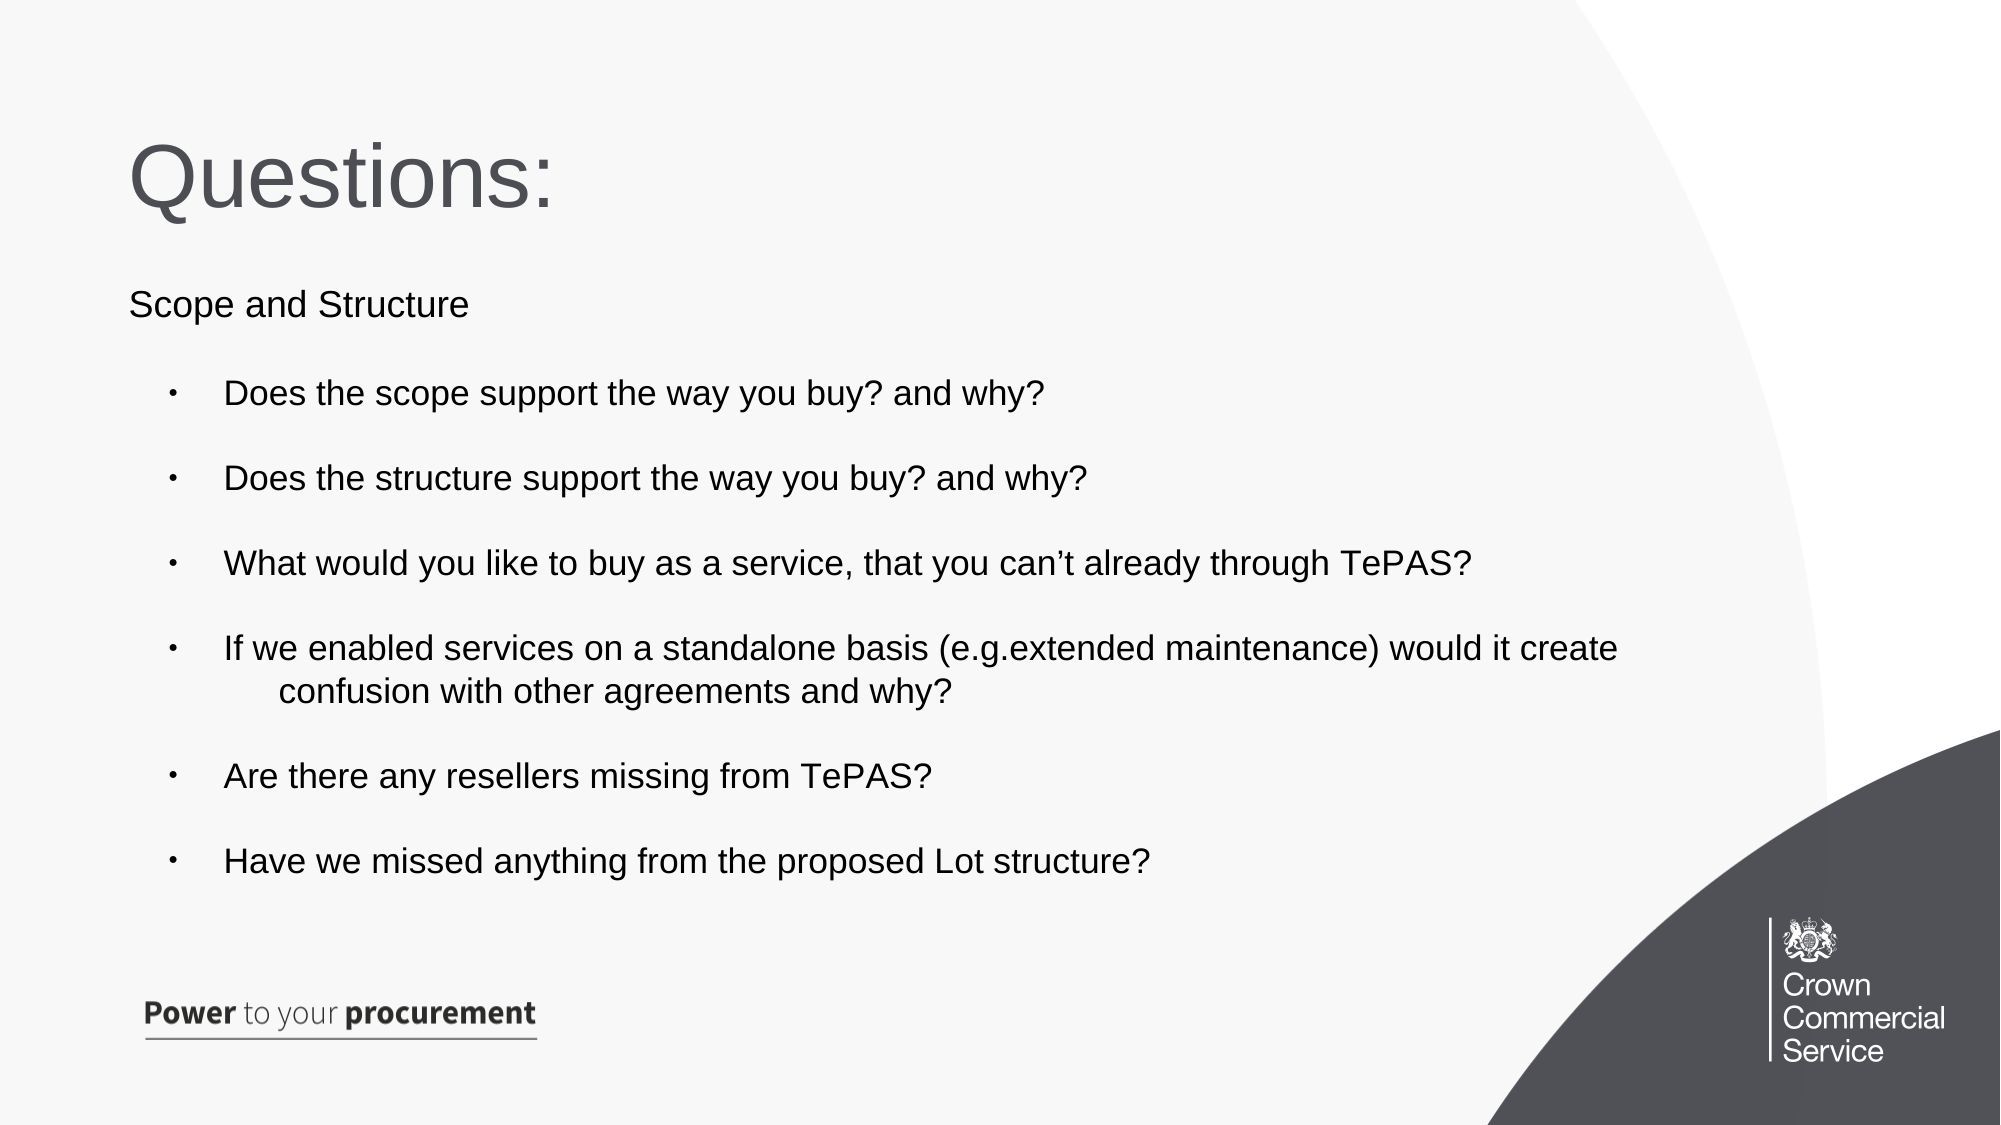

# Questions:
Scope and Structure
Does the scope support the way you buy? and why?
Does the structure support the way you buy? and why?
What would you like to buy as a service, that you can’t already through TePAS?
If we enabled services on a standalone basis (e.g.extended maintenance) would it create confusion with other agreements and why?
Are there any resellers missing from TePAS?
Have we missed anything from the proposed Lot structure?